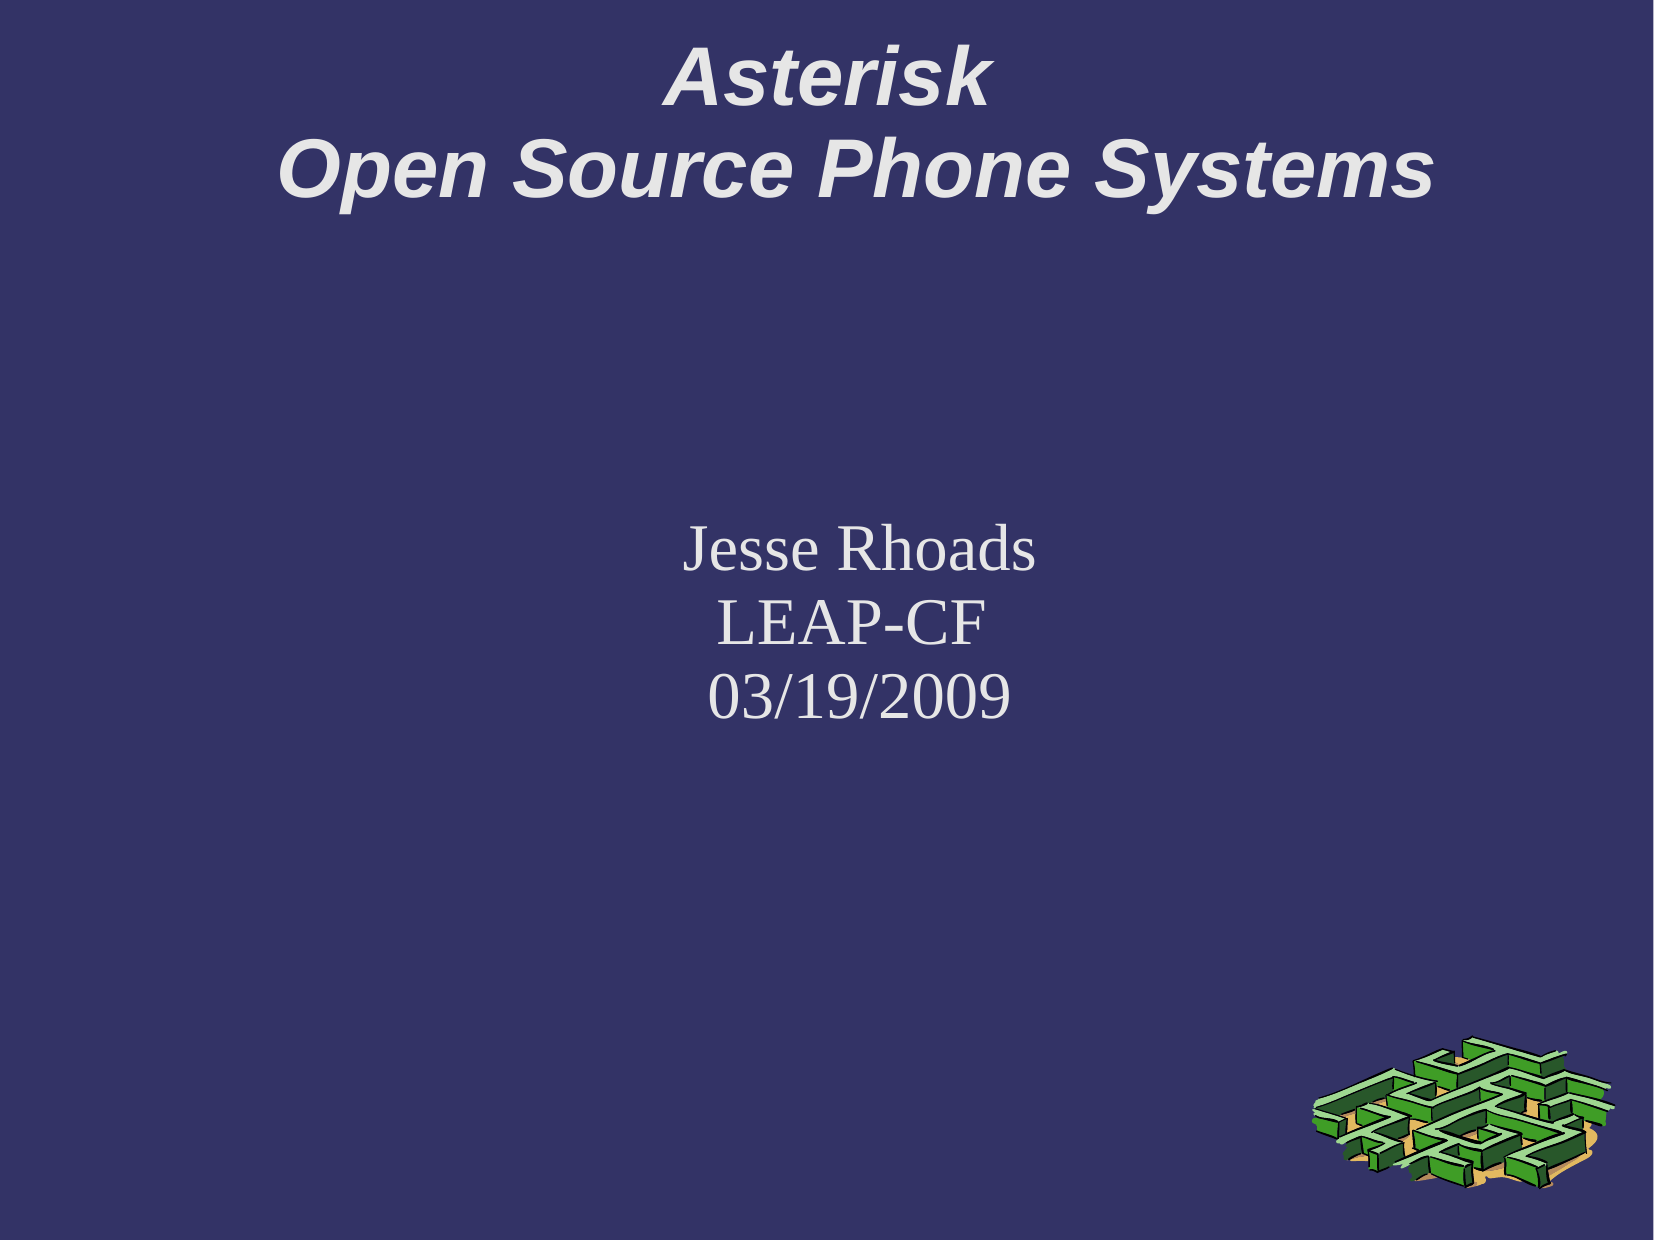

# Asterisk Open Source Phone Systems
Jesse Rhoads
LEAP-CF
03/19/2009